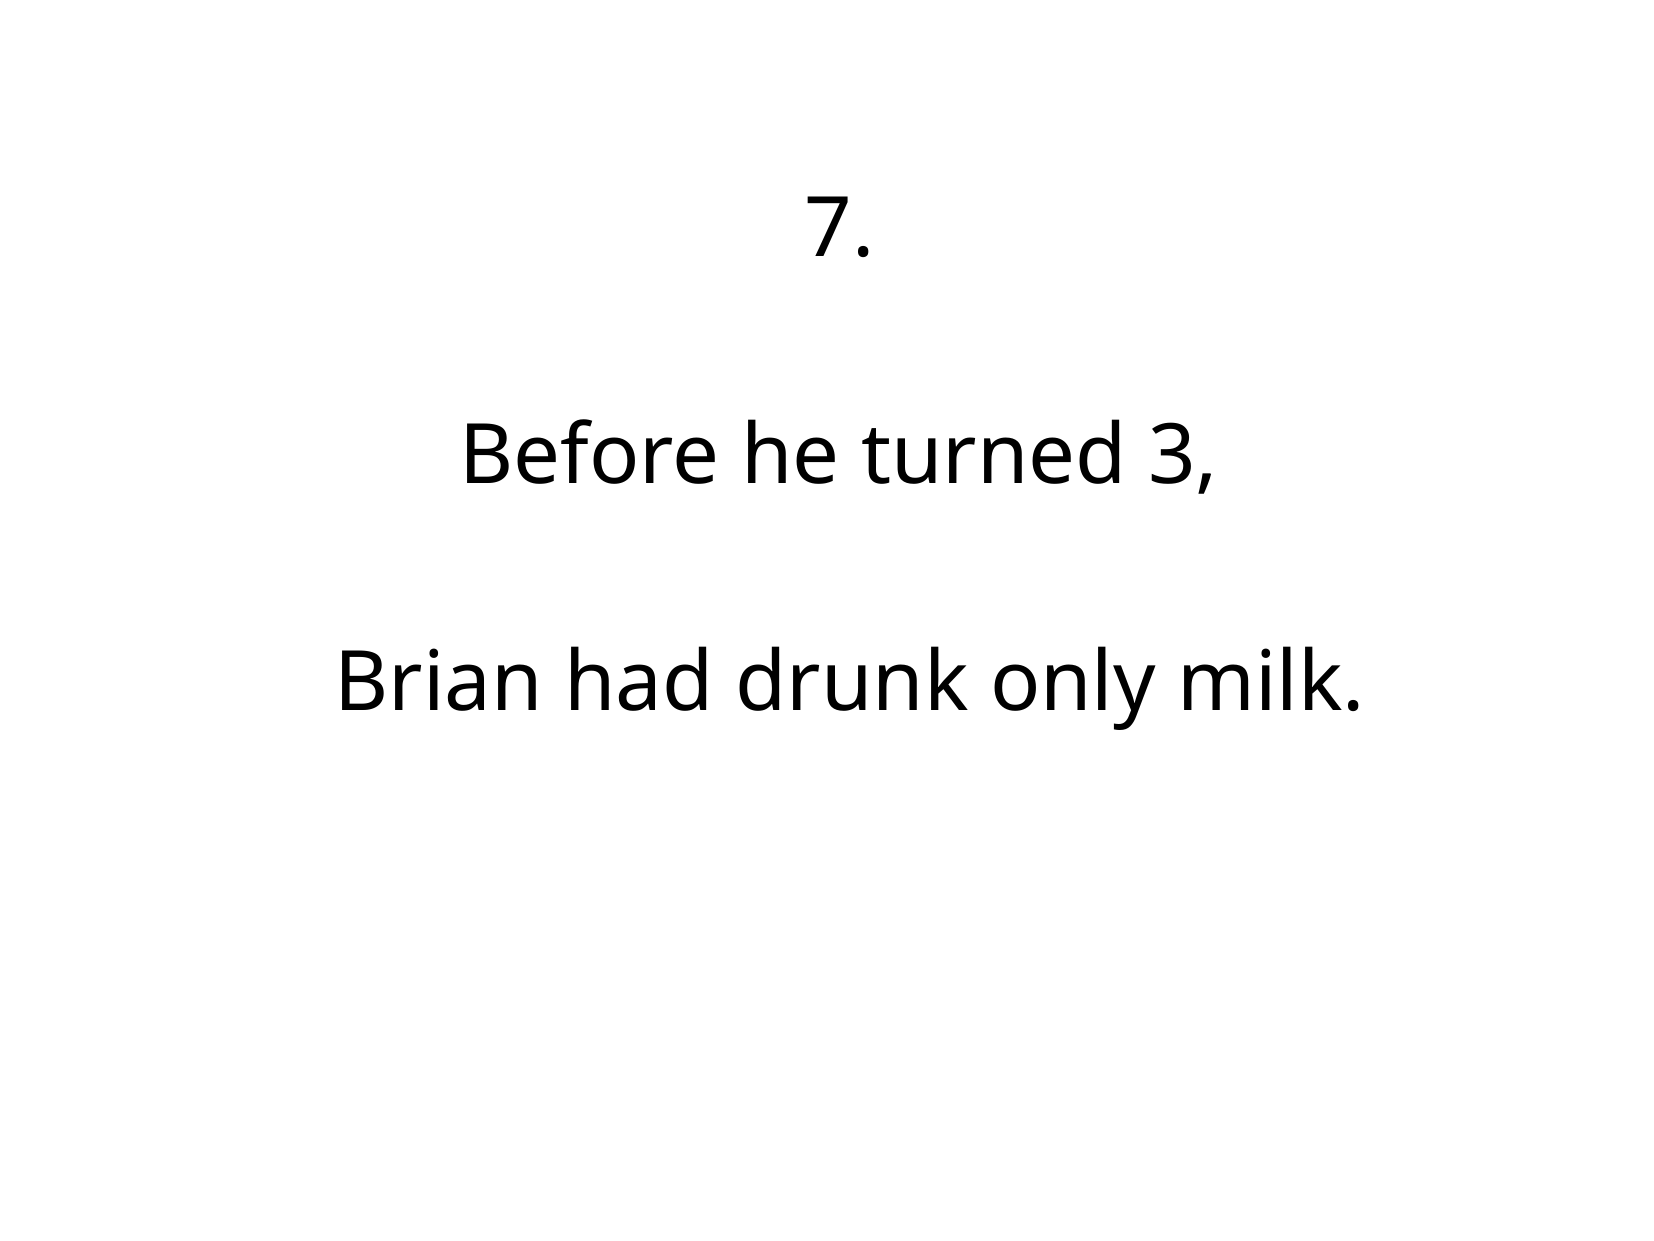

7.
Before he turned 3,
Brian had drunk only milk.